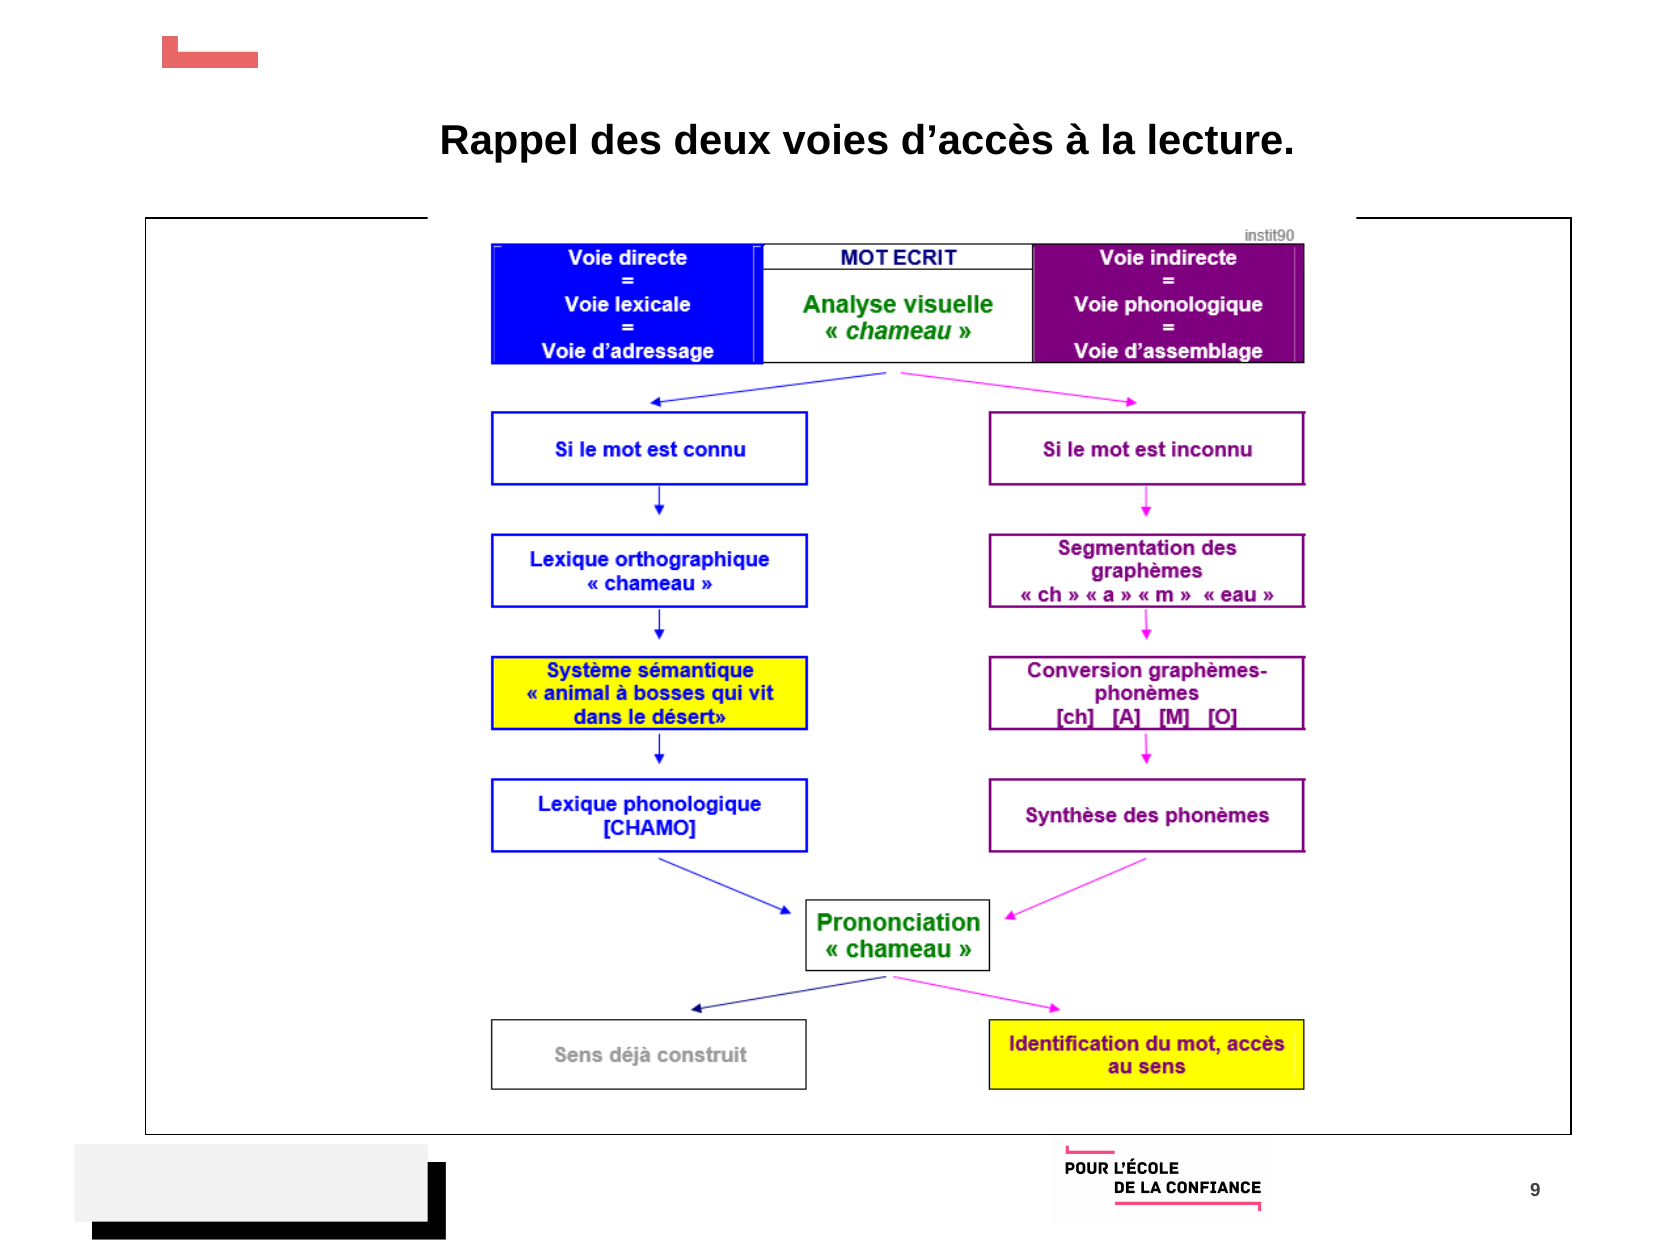

# Rappel des deux voies d’accès à la lecture.